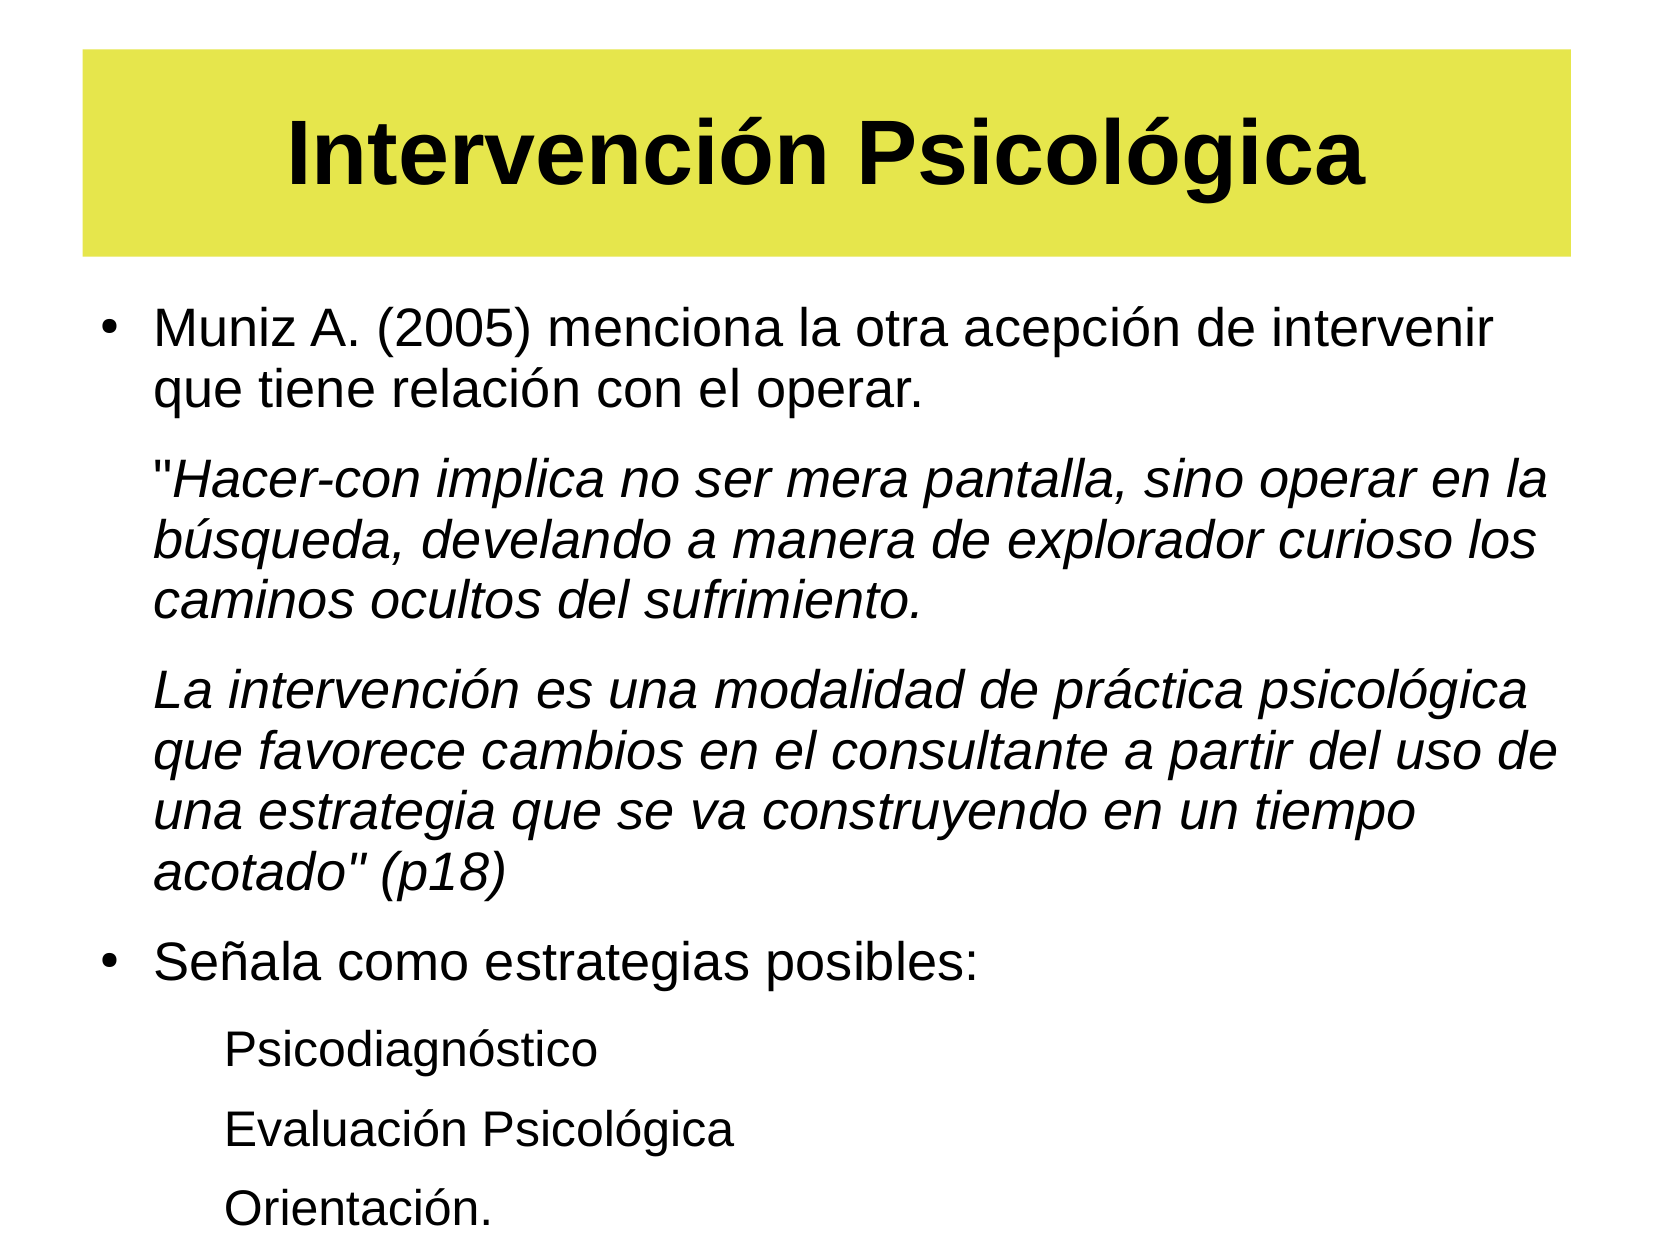

# Intervención Psicológica
Muniz A. (2005) menciona la otra acepción de intervenir que tiene relación con el operar.
"Hacer-con implica no ser mera pantalla, sino operar en la búsqueda, develando a manera de explorador curioso los caminos ocultos del sufrimiento.
La intervención es una modalidad de práctica psicológica que favorece cambios en el consultante a partir del uso de una estrategia que se va construyendo en un tiempo acotado" (p18)
Señala como estrategias posibles:
Psicodiagnóstico
Evaluación Psicológica
Orientación.